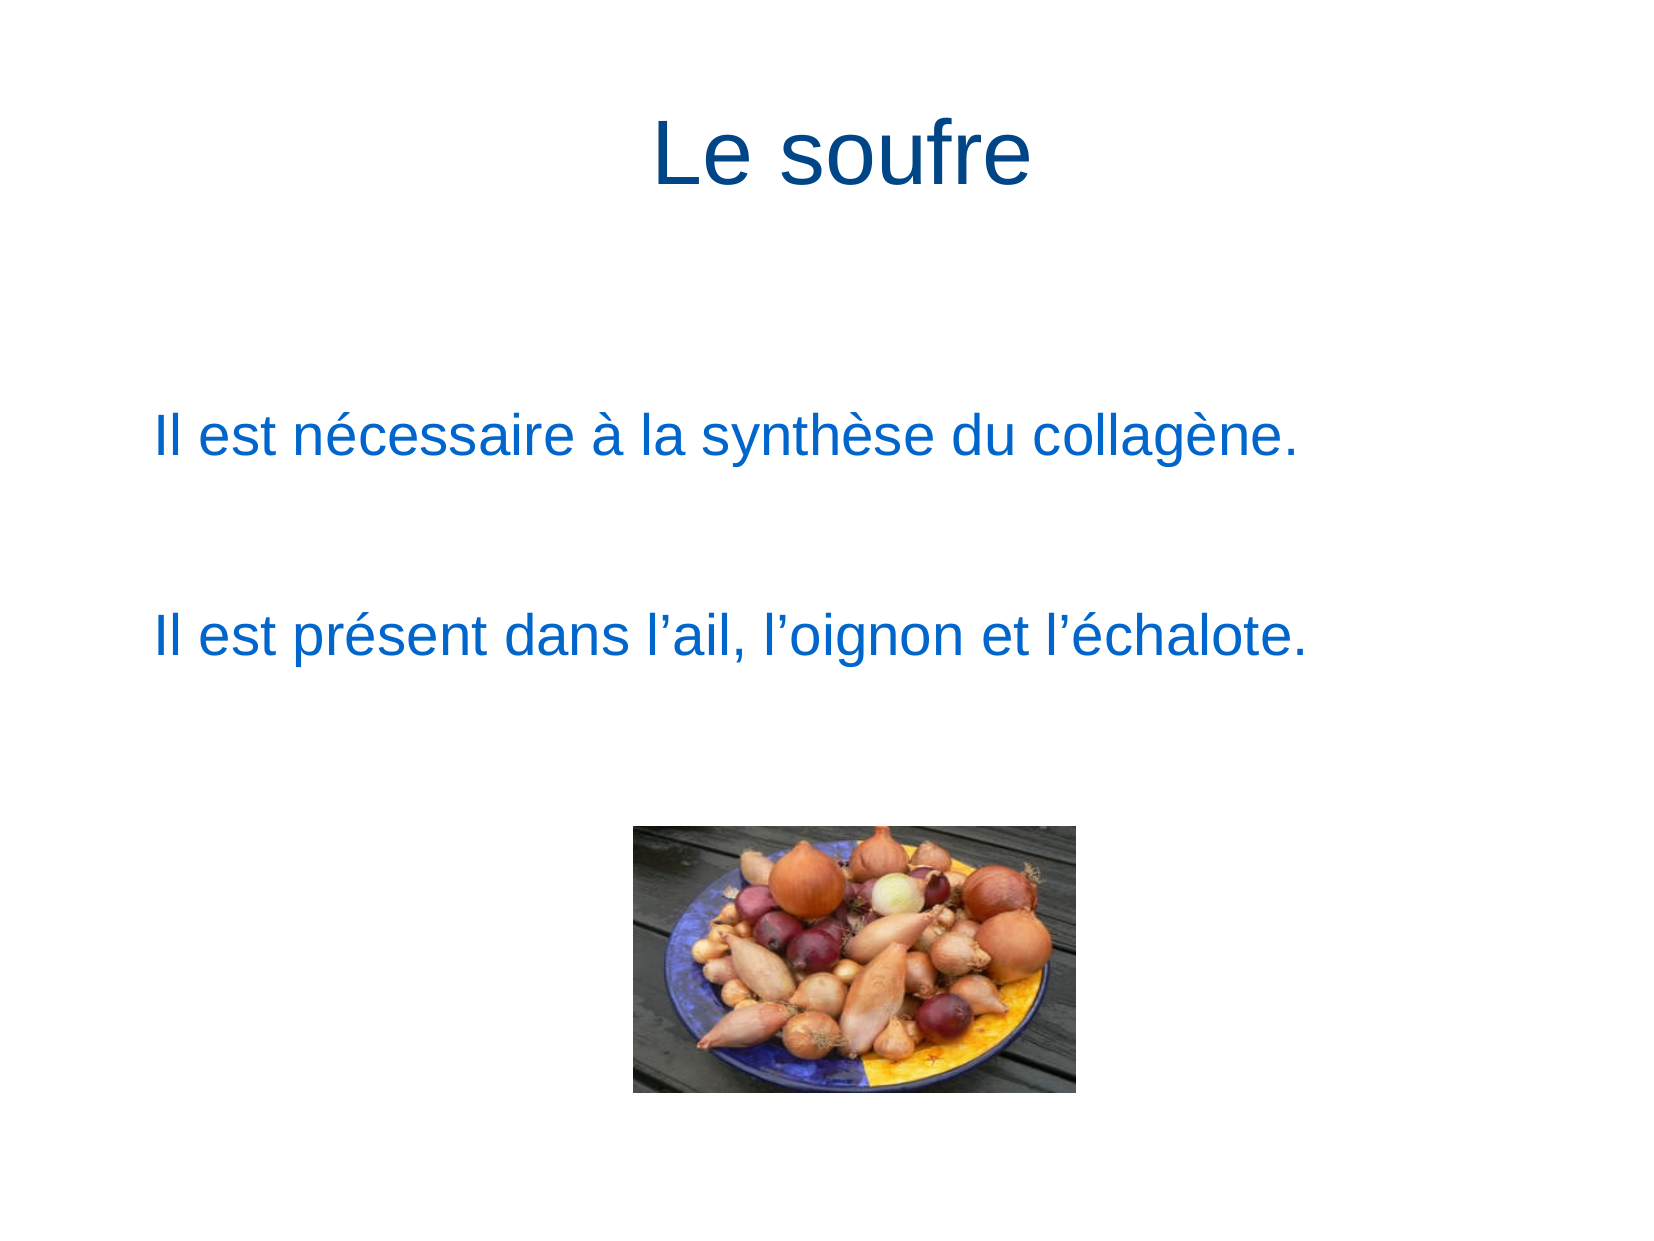

# Le soufre
Il est nécessaire à la synthèse du collagène.
Il est présent dans l’ail, l’oignon et l’échalote.